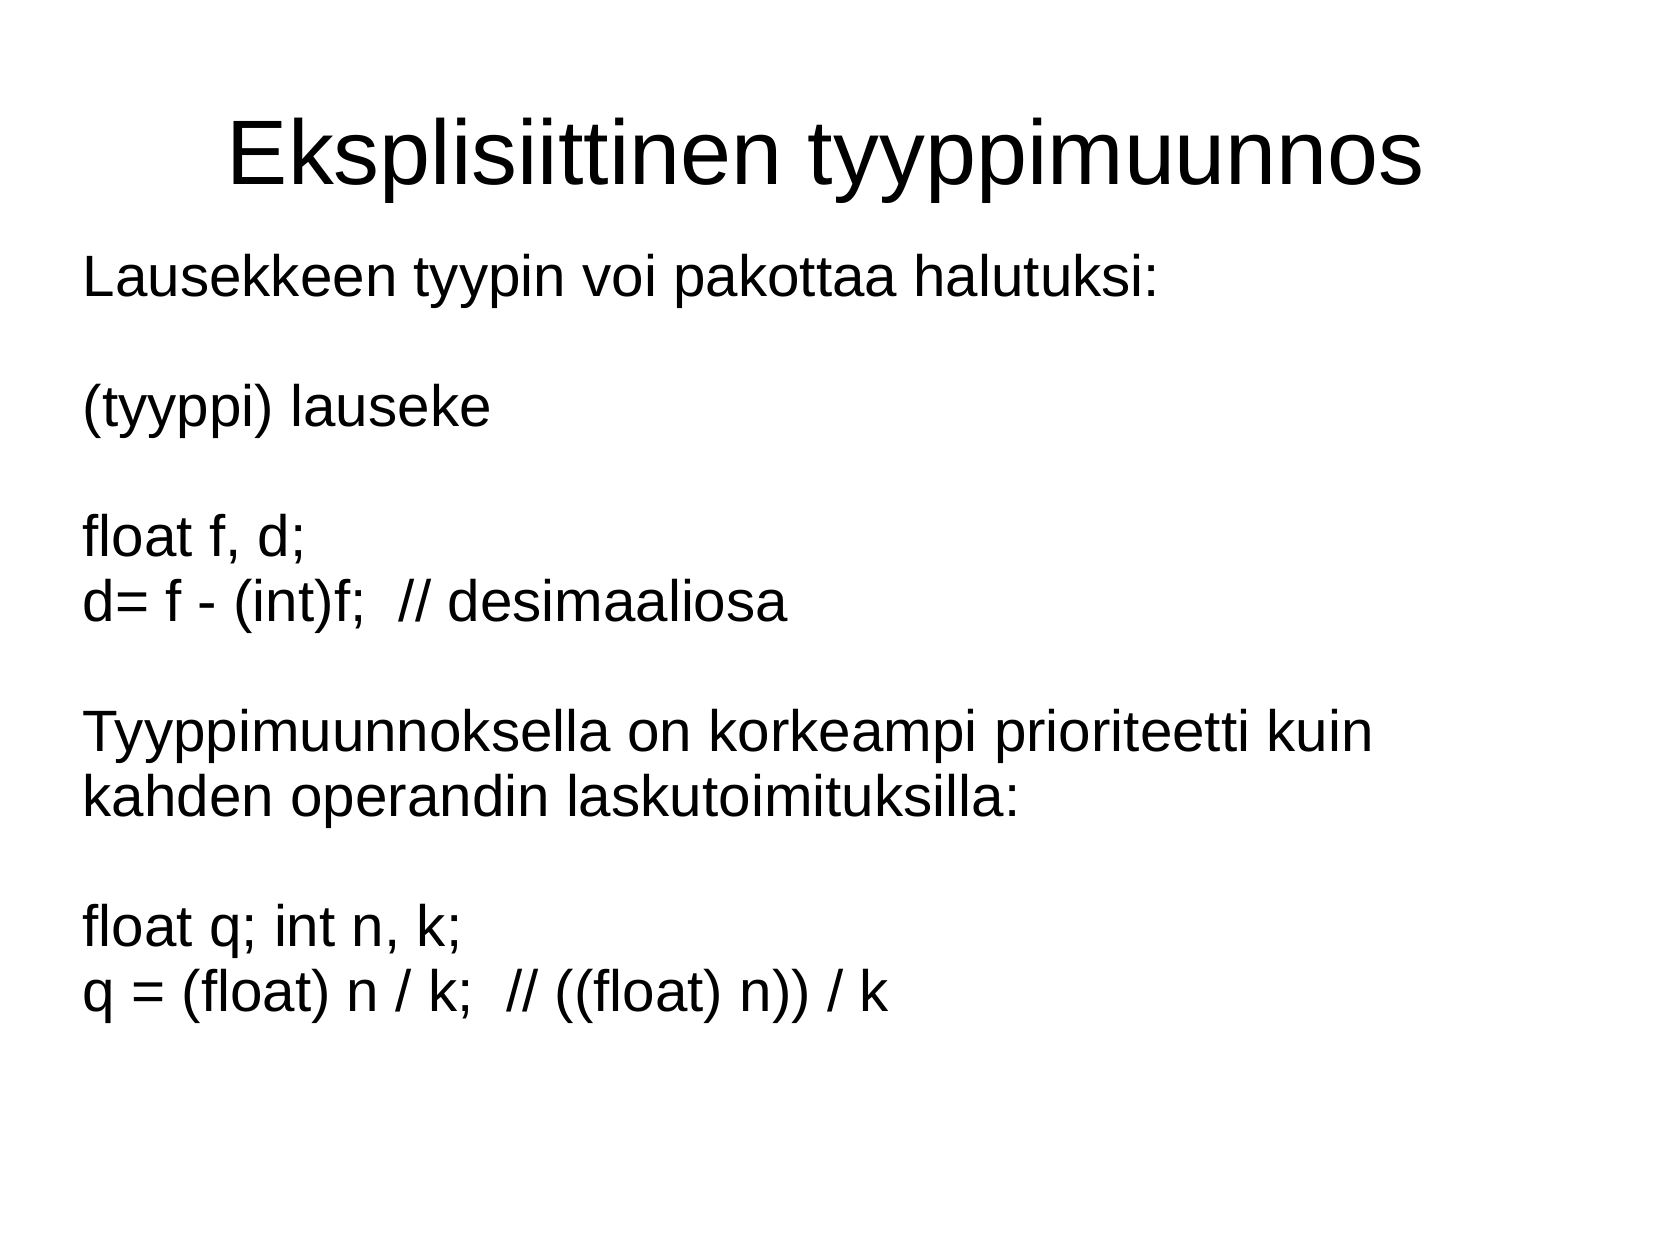

# Eksplisiittinen tyyppimuunnos
Lausekkeen tyypin voi pakottaa halutuksi:
(tyyppi) lauseke
float f, d;
d= f - (int)f; // desimaaliosa
Tyyppimuunnoksella on korkeampi prioriteetti kuin kahden operandin laskutoimituksilla:
float q; int n, k;
q = (float) n / k; // ((float) n)) / k